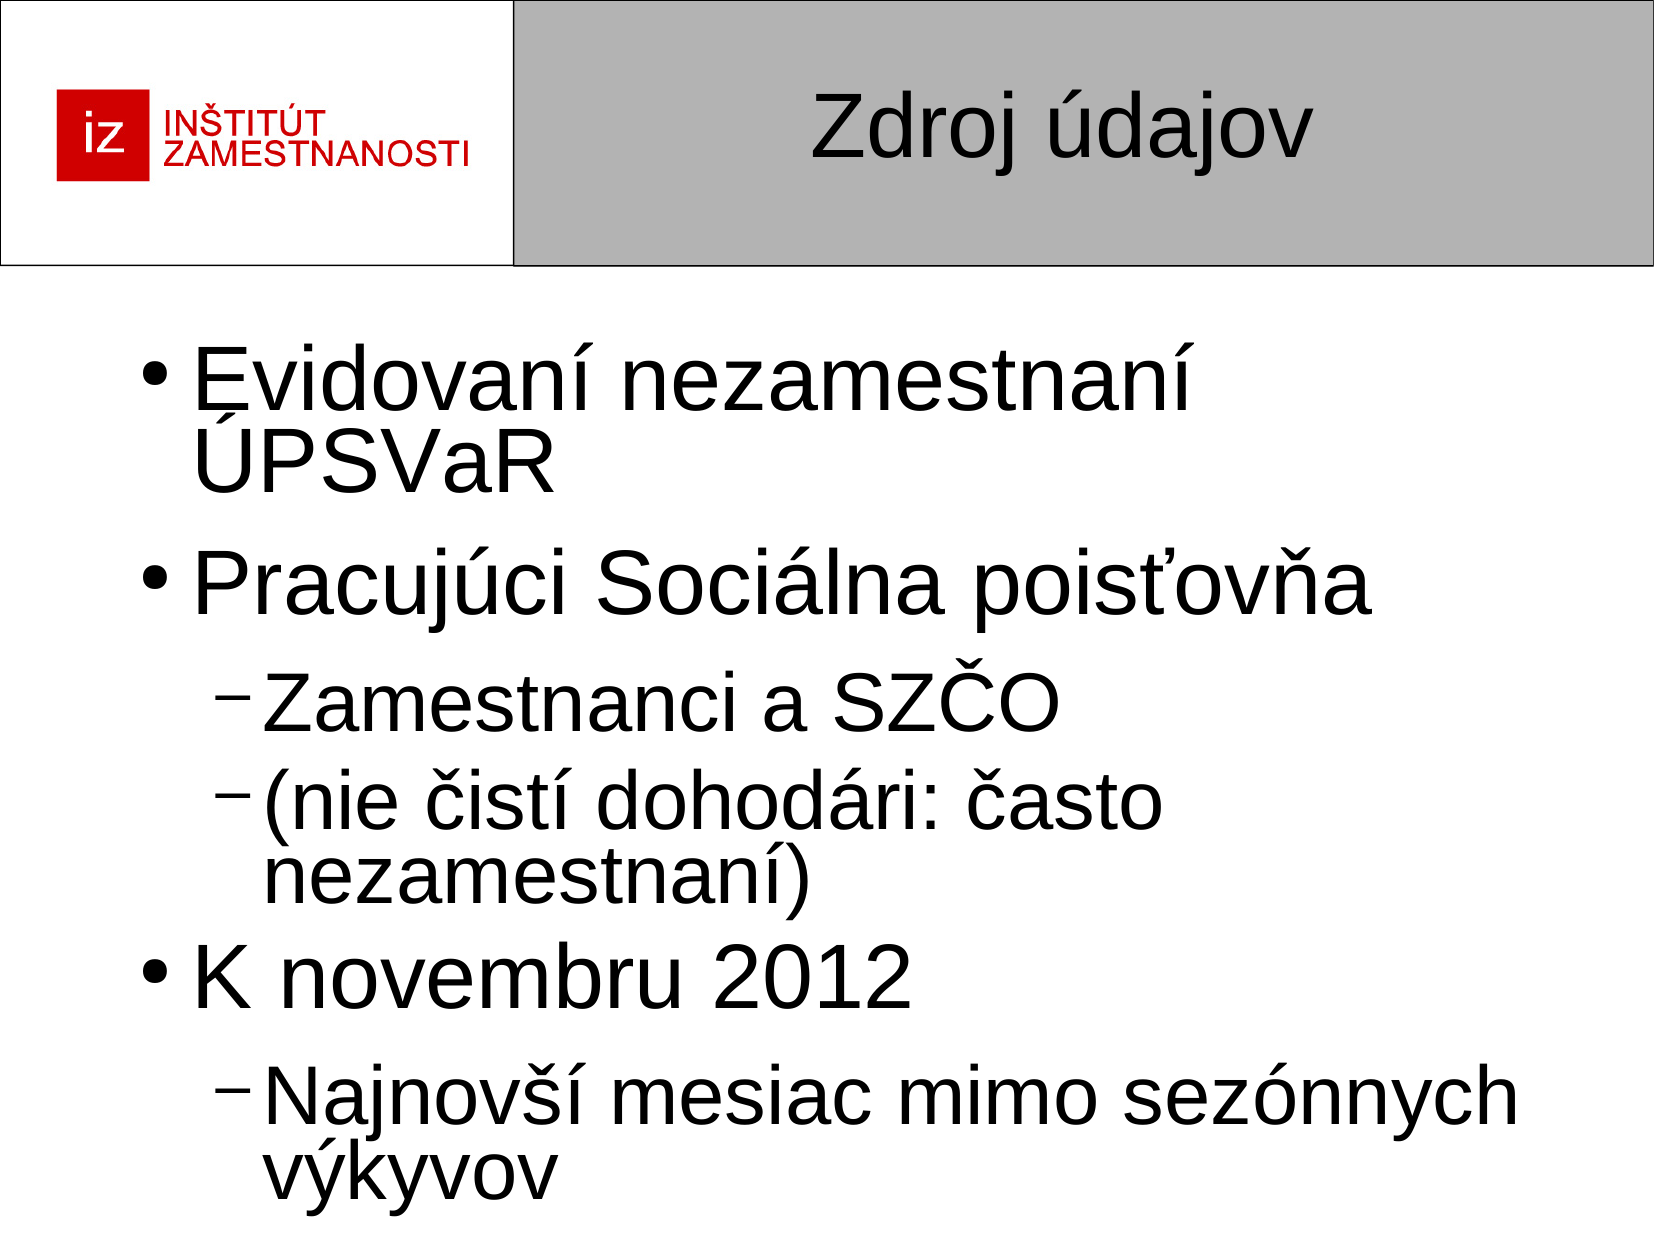

# Zdroj údajov
Evidovaní nezamestnaní ÚPSVaR
Pracujúci Sociálna poisťovňa
Zamestnanci a SZČO
(nie čistí dohodári: často nezamestnaní)
K novembru 2012
Najnovší mesiac mimo sezónnych výkyvov